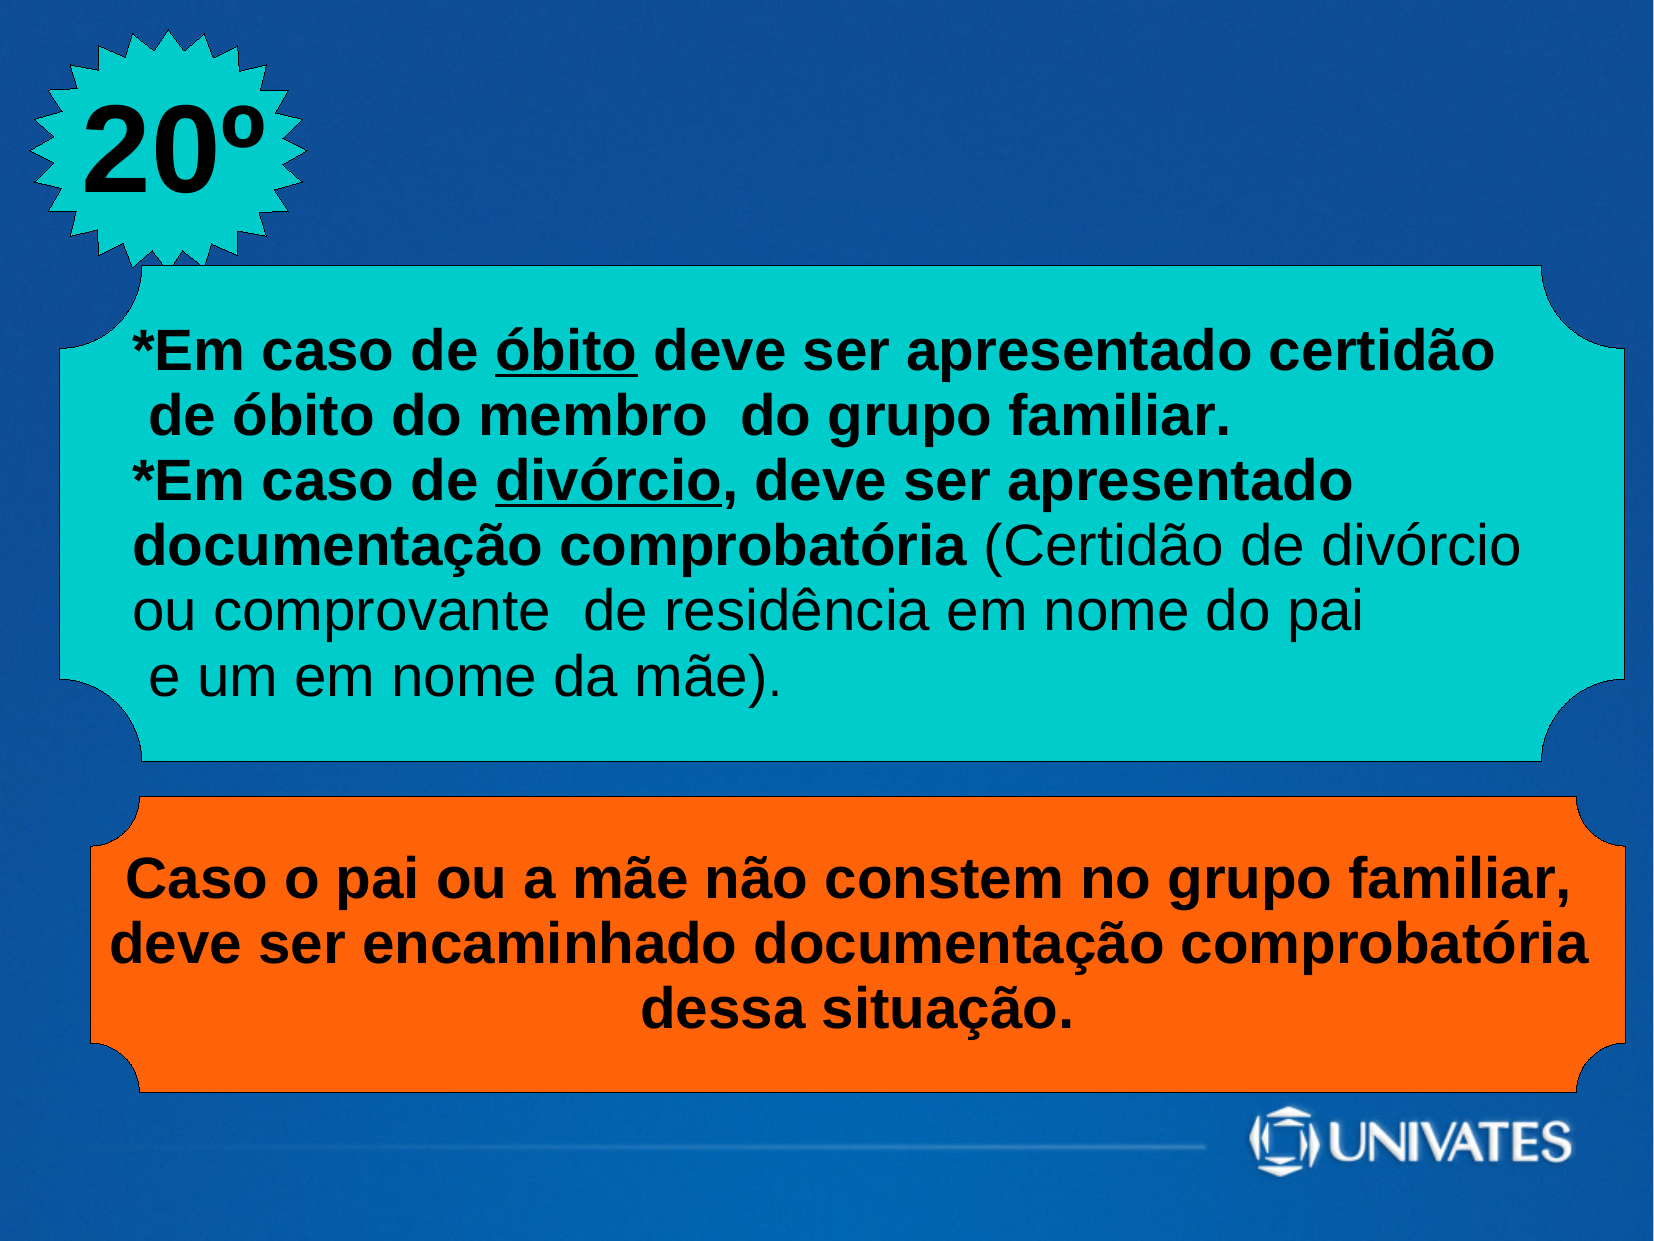

# 20º
*Em caso de óbito deve ser apresentado certidão
 de óbito do membro do grupo familiar.
*Em caso de divórcio, deve ser apresentado
documentação comprobatória (Certidão de divórcio
ou comprovante de residência em nome do pai
 e um em nome da mãe).
Caso o pai ou a mãe não constem no grupo familiar,
deve ser encaminhado documentação comprobatória
dessa situação.